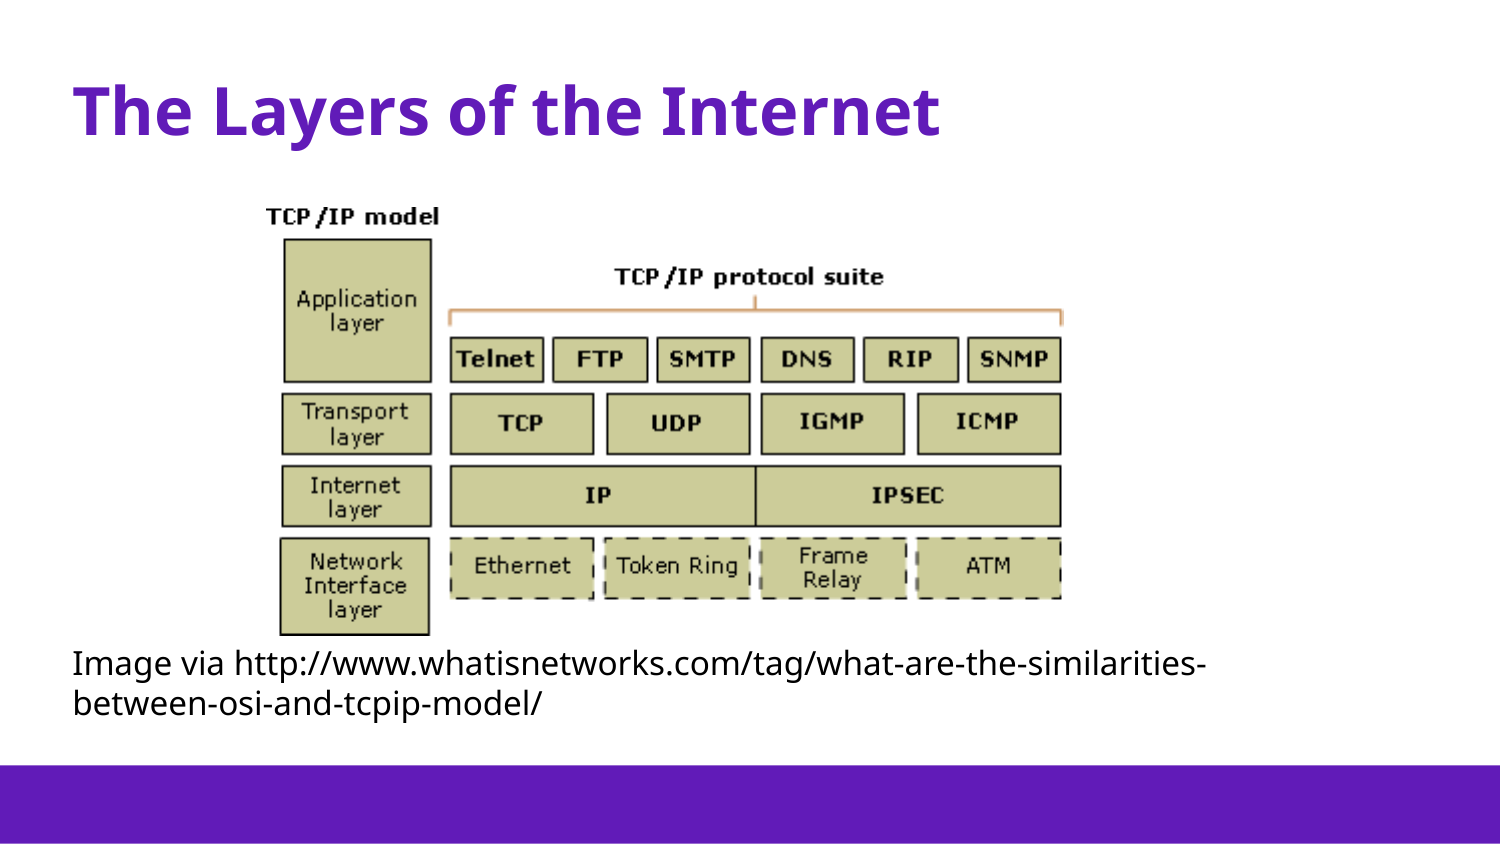

# The Layers of the Internet
Image via http://www.whatisnetworks.com/tag/what-are-the-similarities-between-osi-and-tcpip-model/